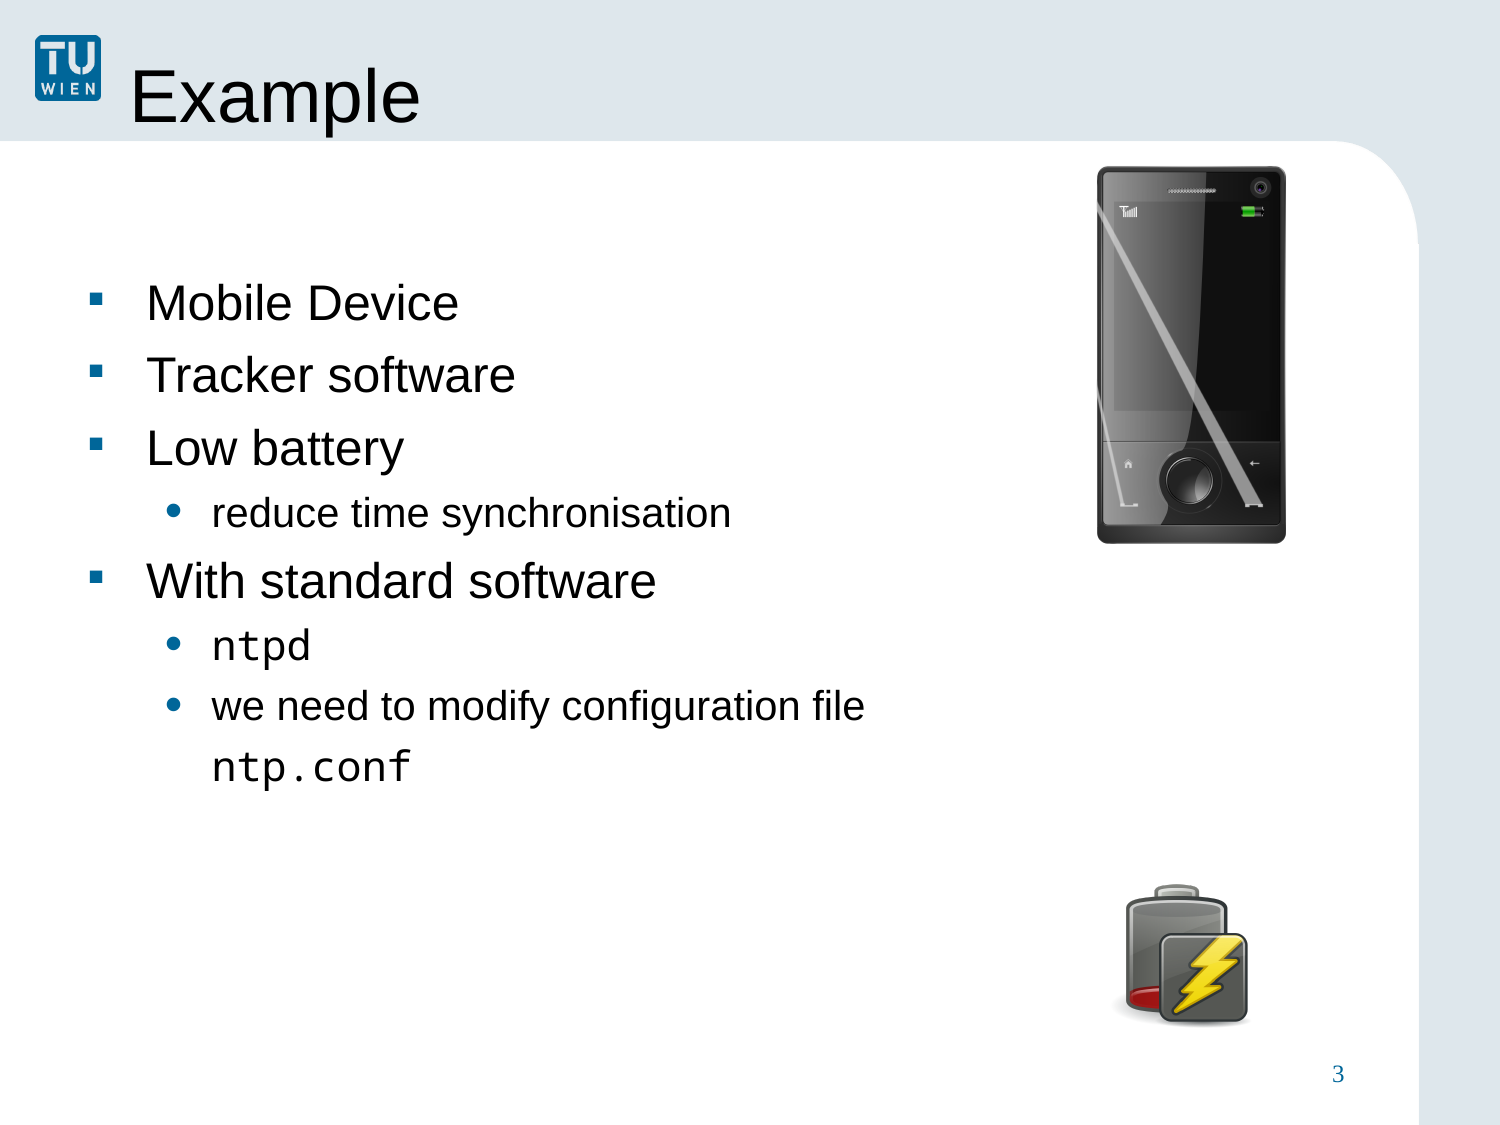

# Example
Mobile Device
Tracker software
Low battery
reduce time synchronisation
With standard software
ntpd
we need to modify configuration file
ntp.conf
3